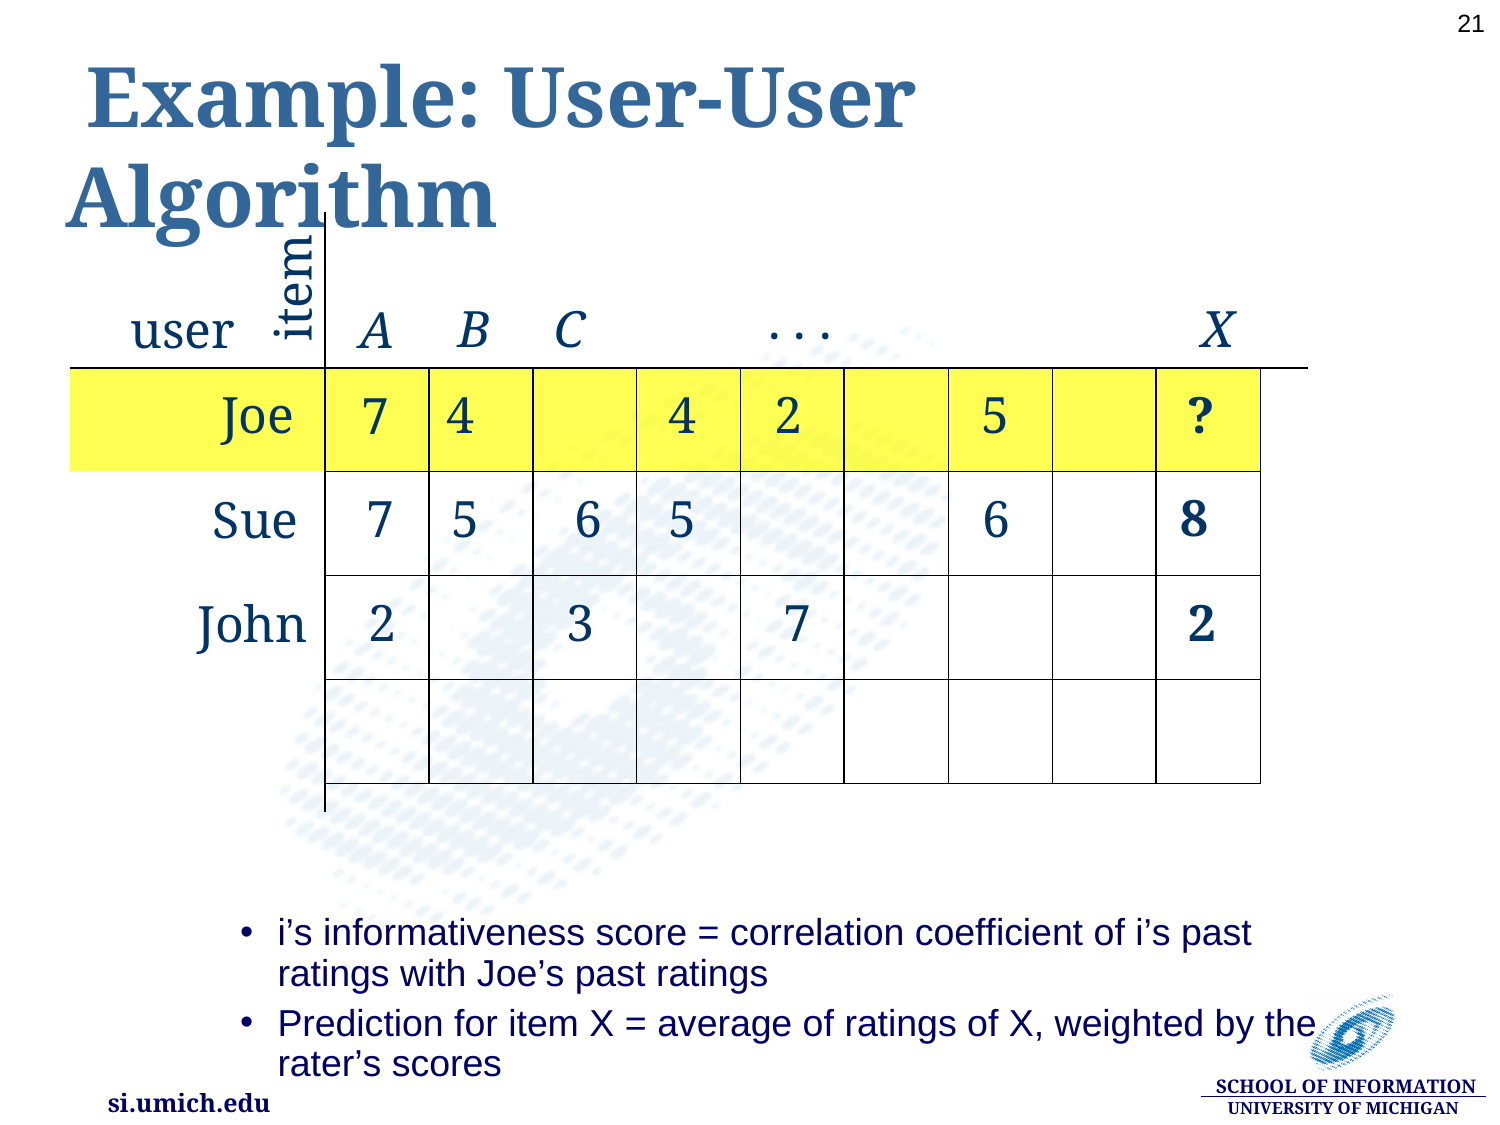

# Example: User-User Algorithm
item
i’s informativeness score = correlation coefficient of i’s past ratings with Joe’s past ratings
Prediction for item X = average of ratings of X, weighted by the rater’s scores
. . .
B
C
X
A
user
?
Joe
4
5
4
2
7
8
5
6
6
7
5
Sue
2
2
3
7
John